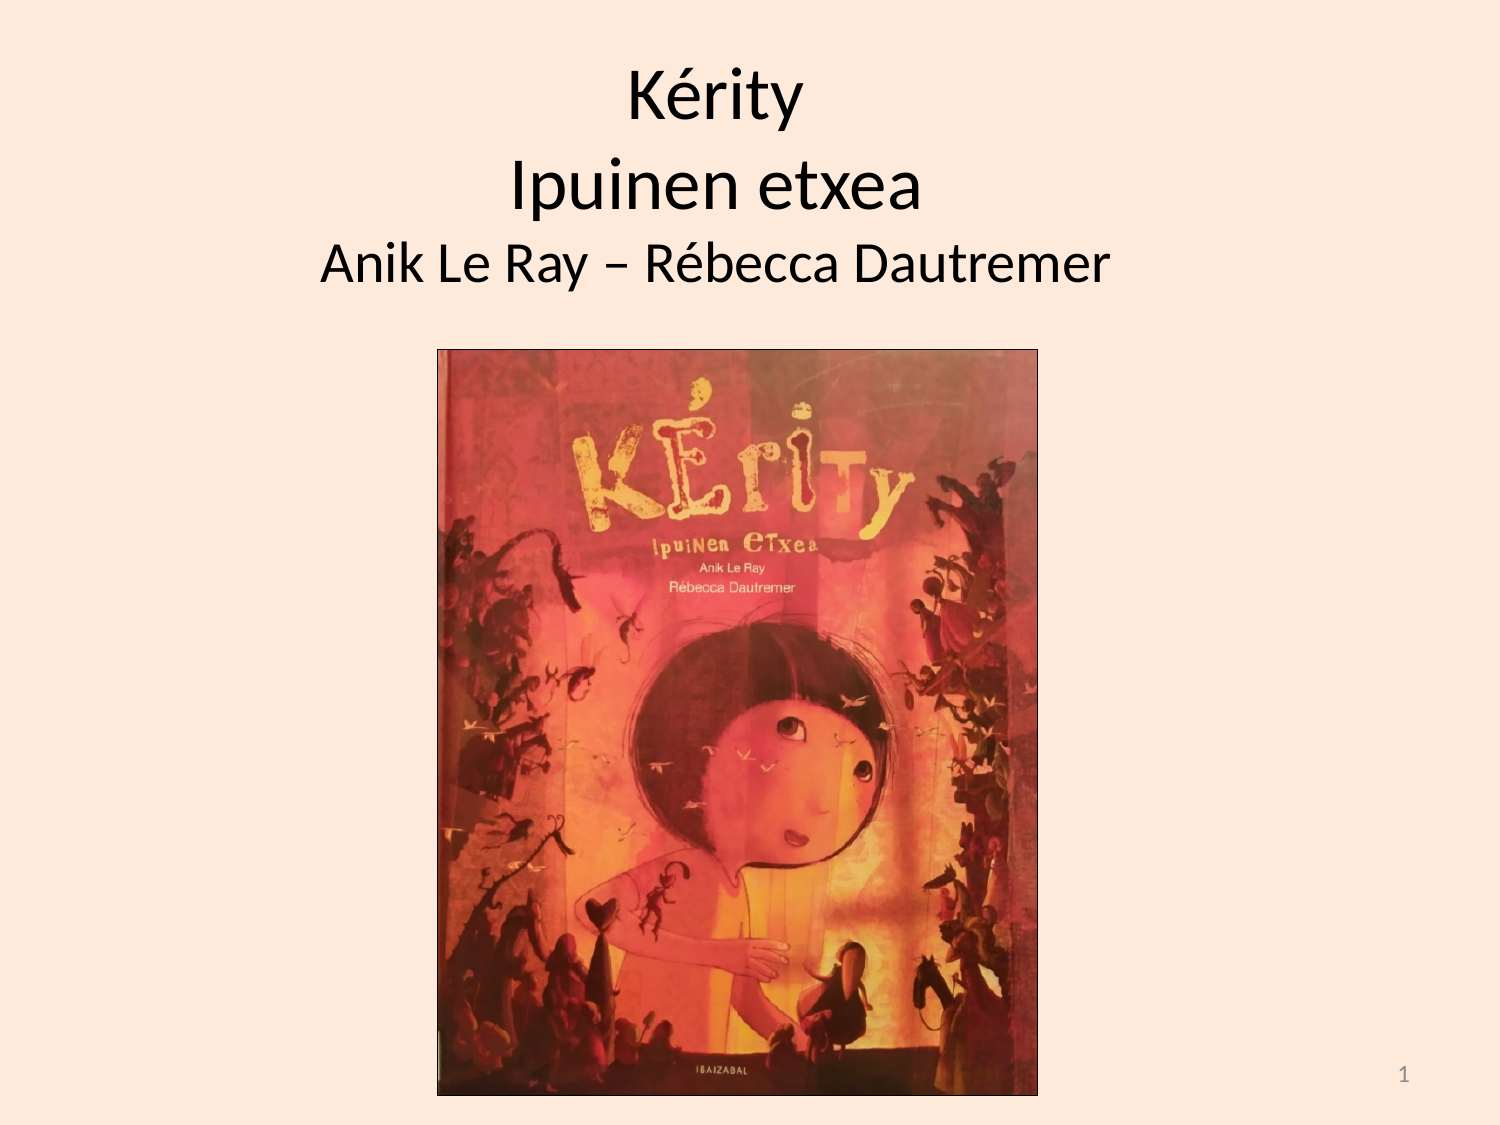

Kérity
Ipuinen etxea
Anik Le Ray – Rébecca Dautremer